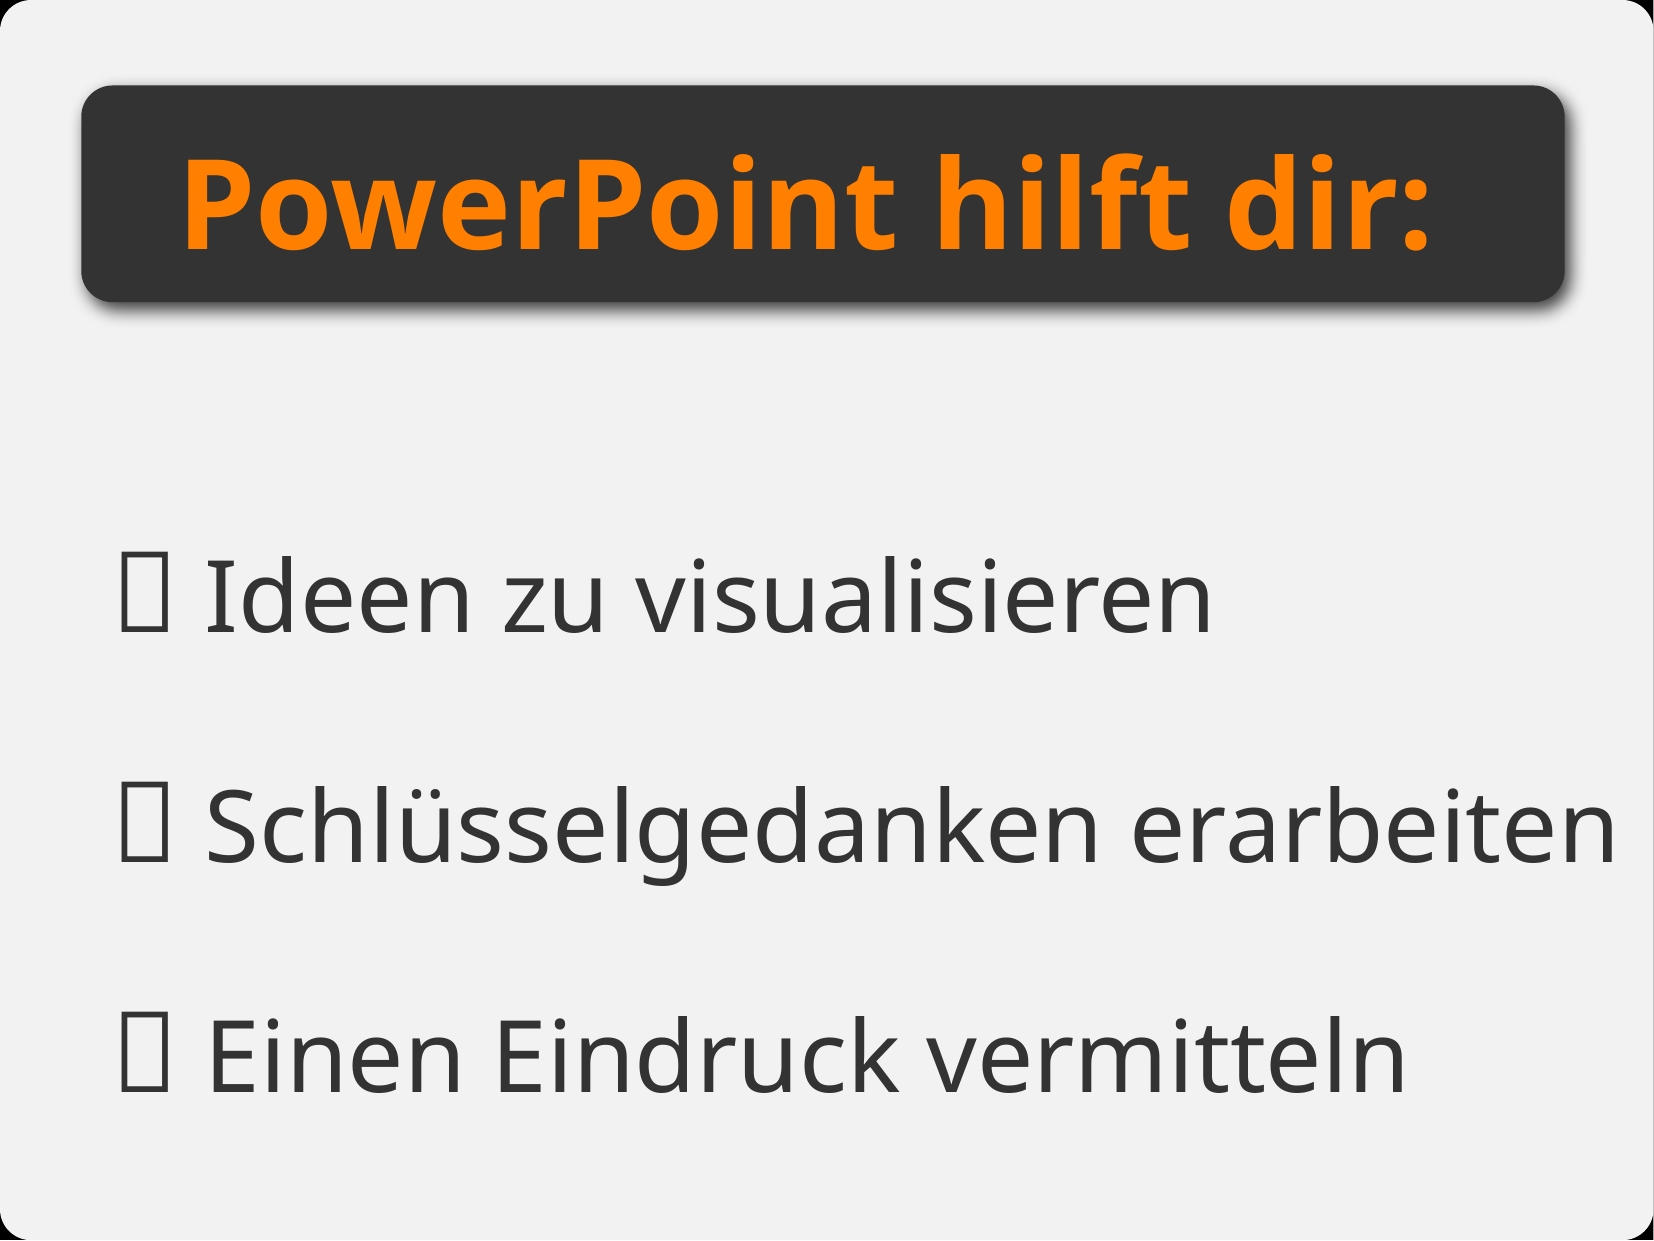

PowerPoint hilft dir:
 Ideen zu visualisieren
 Schlüsselgedanken erarbeiten
 Einen Eindruck vermitteln